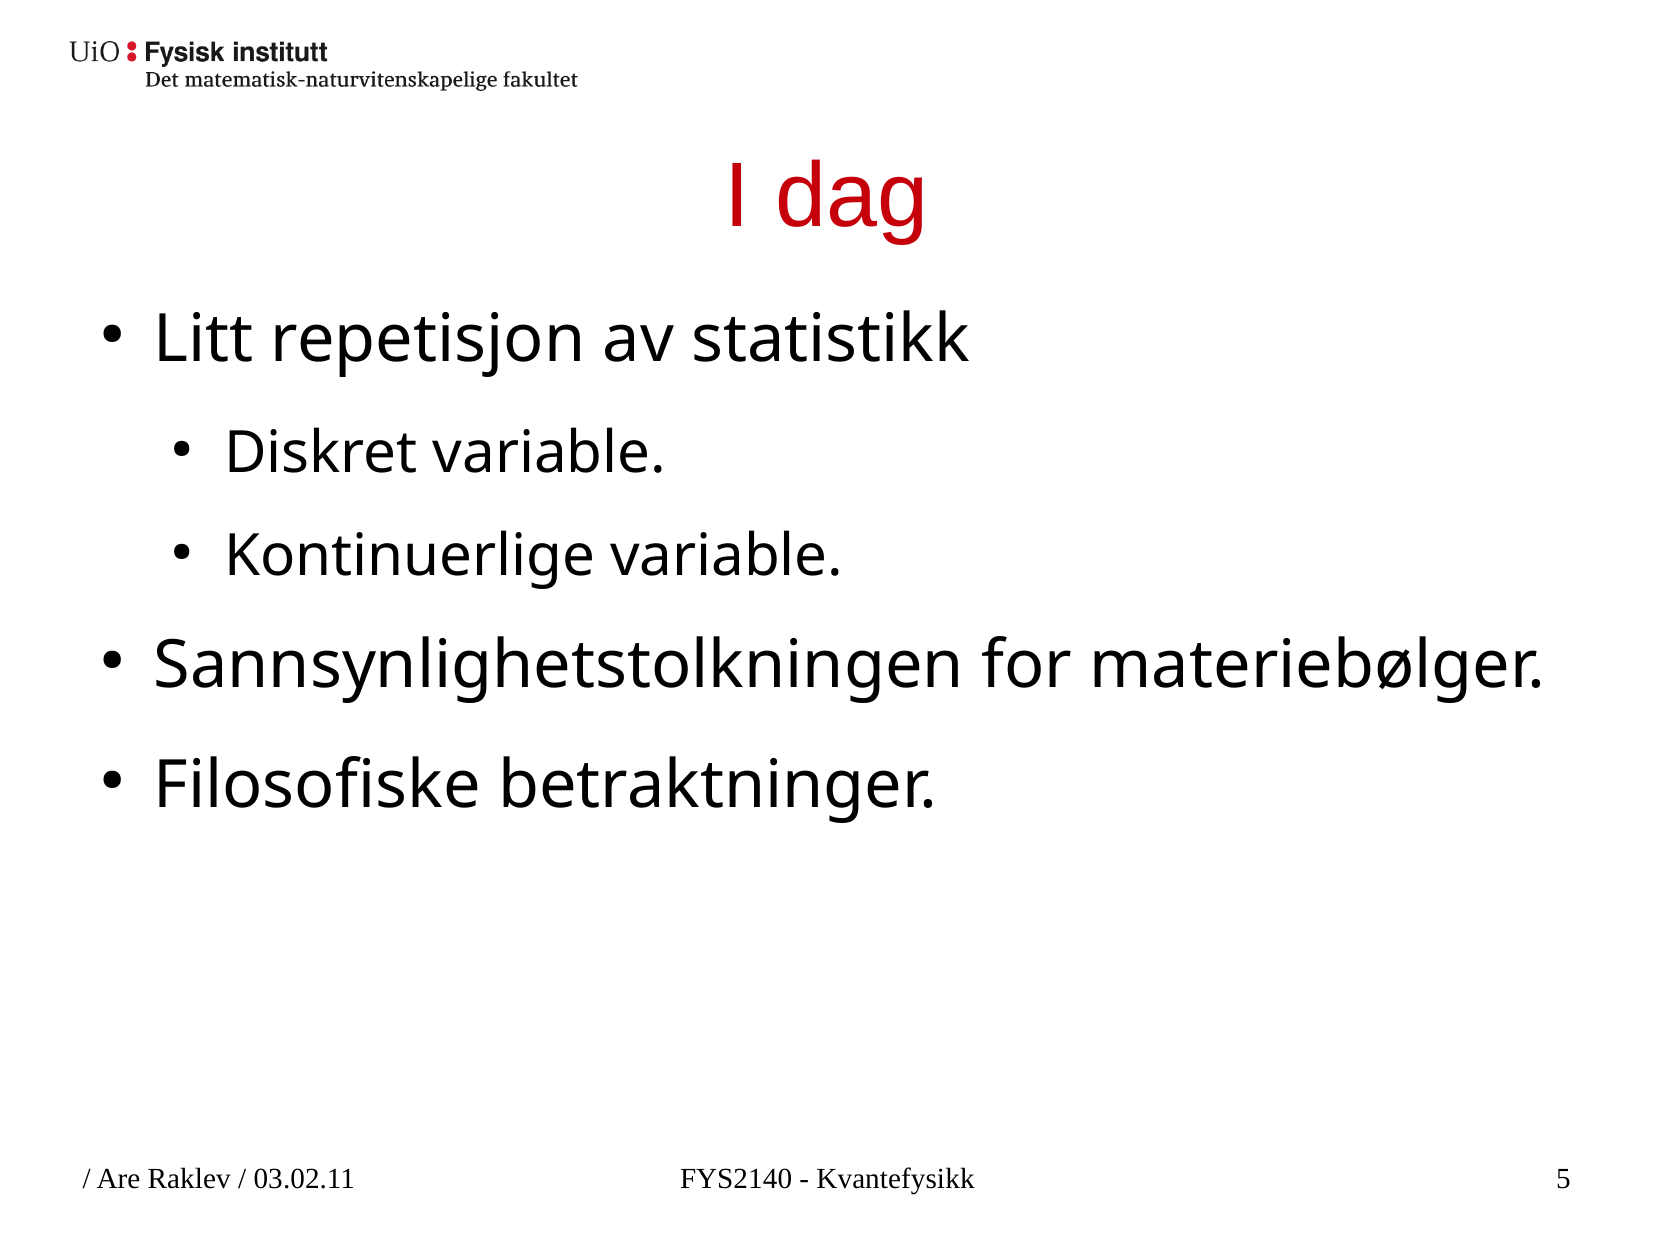

# I dag
Litt repetisjon av statistikk
Diskret variable.
Kontinuerlige variable.
Sannsynlighetstolkningen for materiebølger.
Filosofiske betraktninger.
/ Are Raklev / 03.02.11
FYS2140 - Kvantefysikk
5